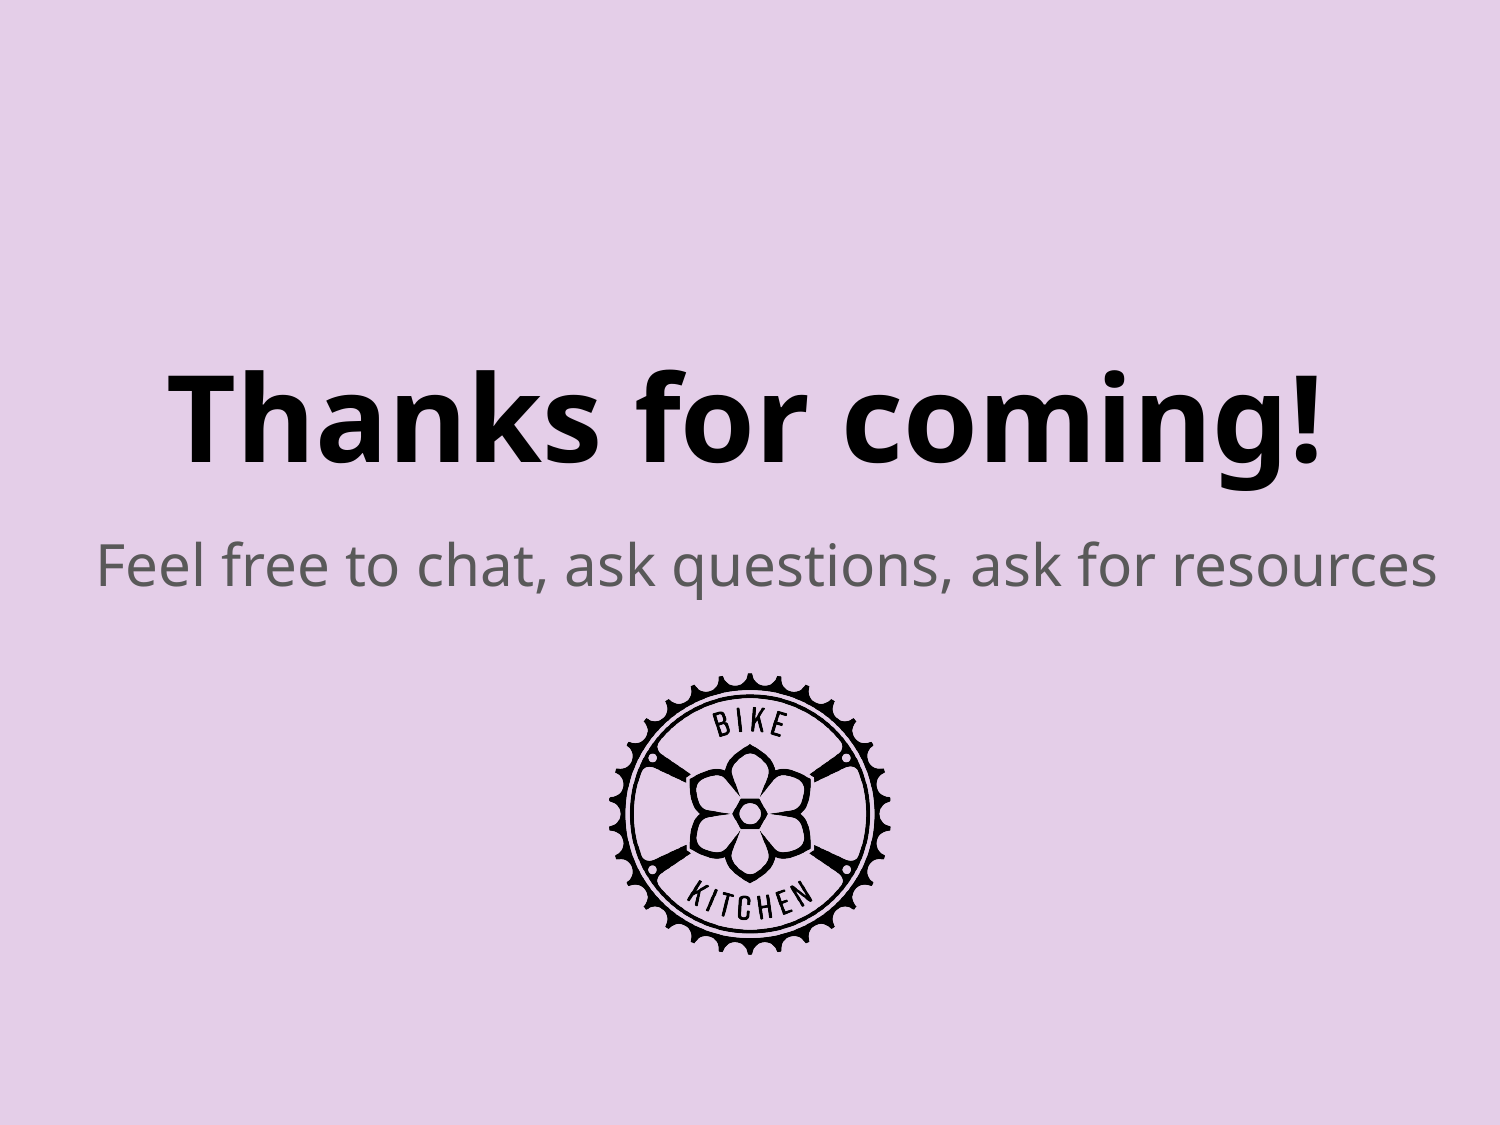

# Thanks for coming!
Feel free to chat, ask questions, ask for resources